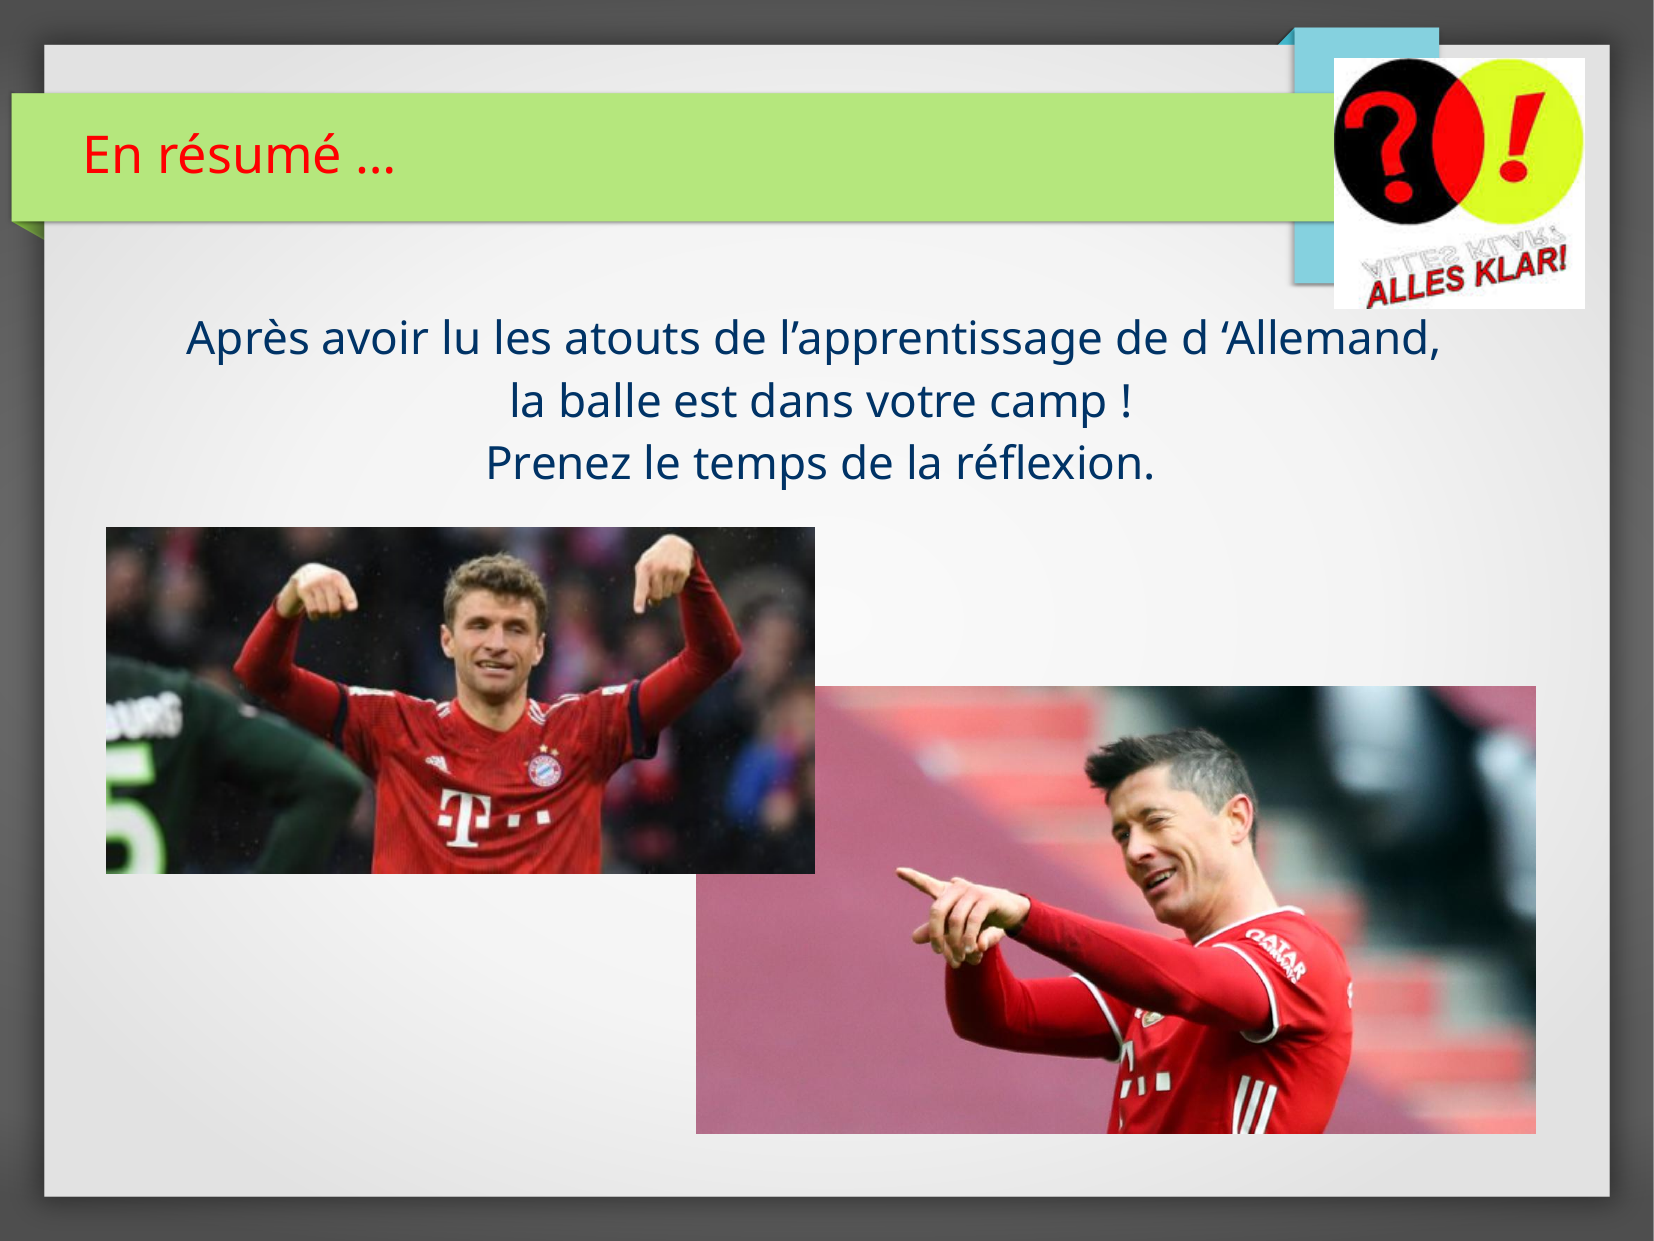

# En résumé …
Après avoir lu les atouts de l’apprentissage de d ‘Allemand,
la balle est dans votre camp !
Prenez le temps de la réflexion.